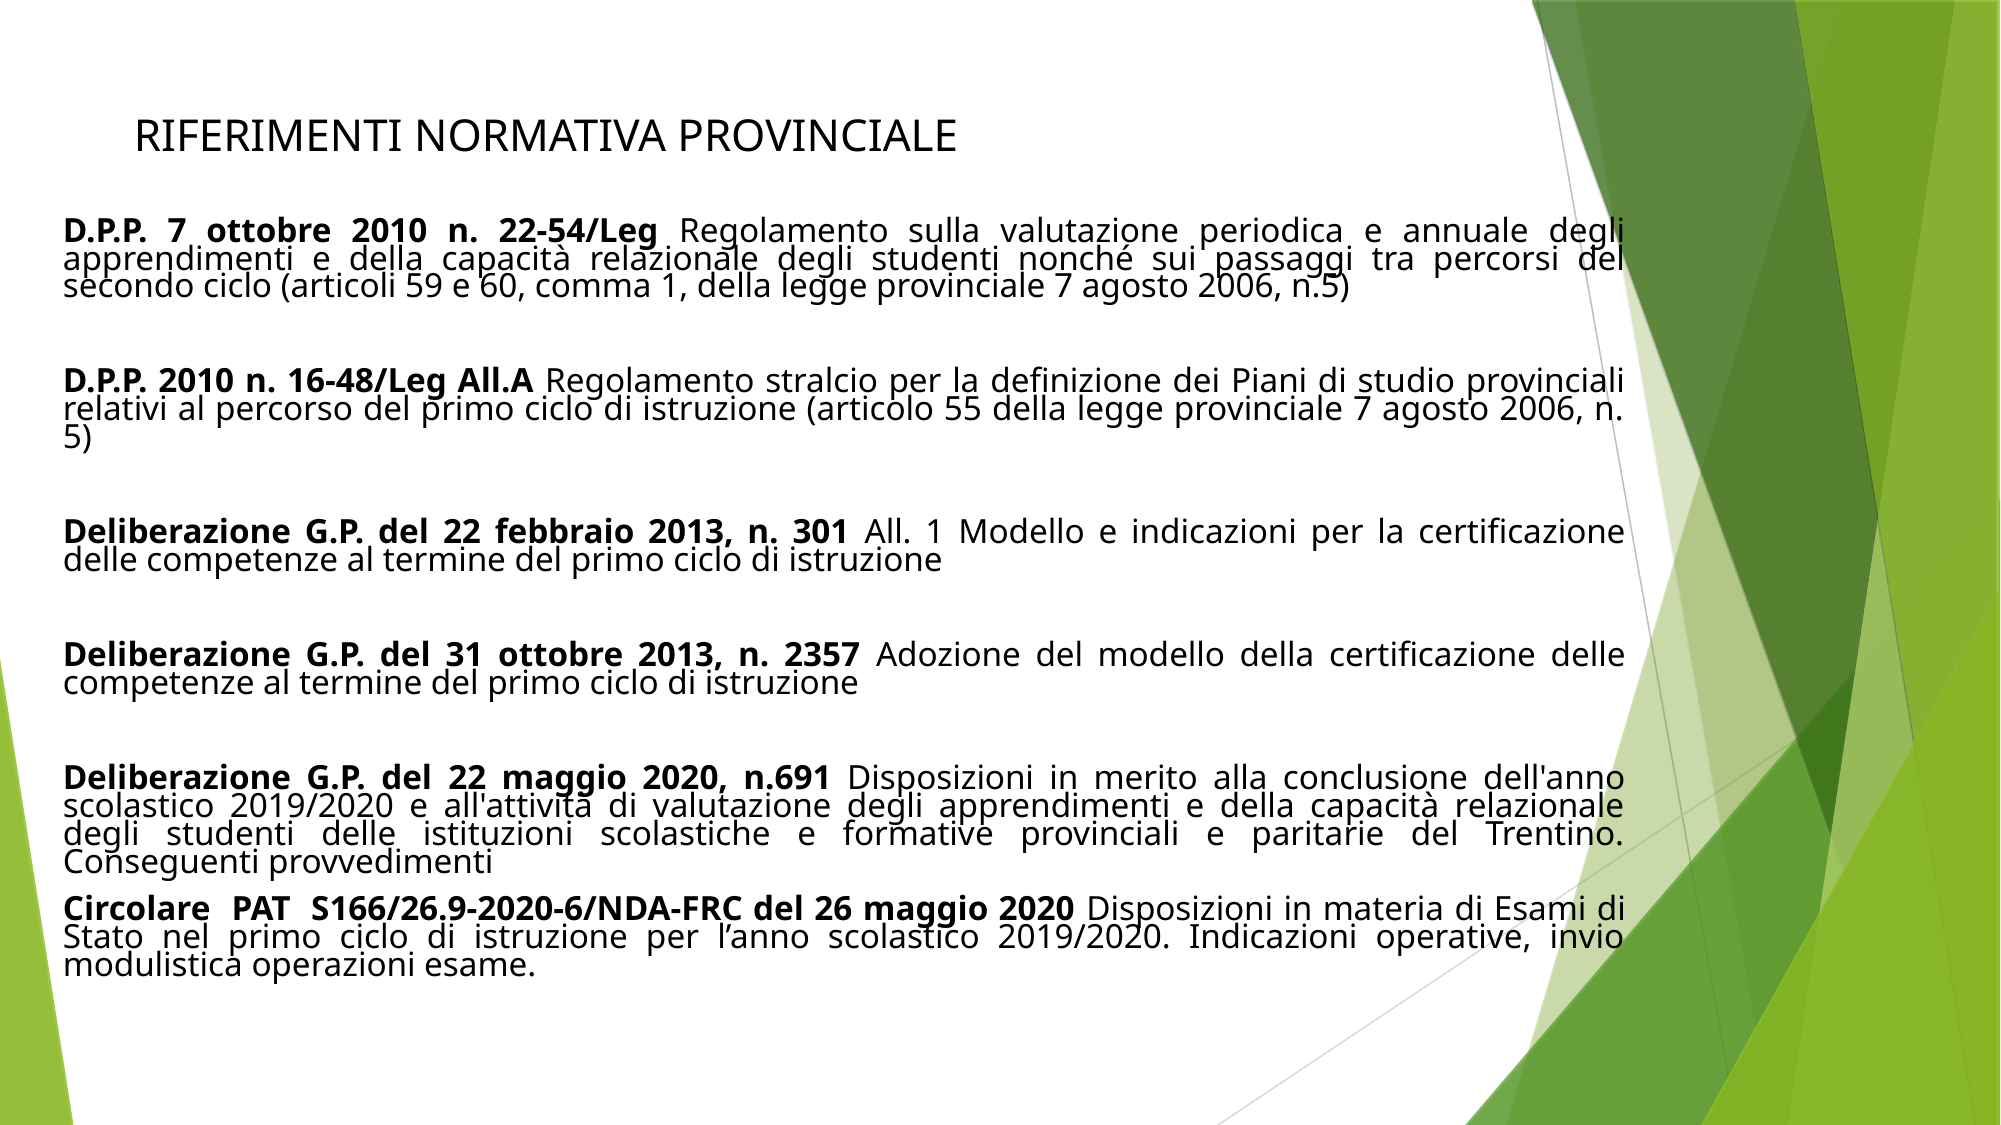

# RIFERIMENTI NORMATIVA PROVINCIALE
D.P.P. 7 ottobre 2010 n. 22-54/Leg Regolamento sulla valutazione periodica e annuale degli apprendimenti e della capacità relazionale degli studenti nonché sui passaggi tra percorsi del secondo ciclo (articoli 59 e 60, comma 1, della legge provinciale 7 agosto 2006, n.5)
D.P.P. 2010 n. 16-48/Leg All.A Regolamento stralcio per la definizione dei Piani di studio provinciali relativi al percorso del primo ciclo di istruzione (articolo 55 della legge provinciale 7 agosto 2006, n. 5)
Deliberazione G.P. del 22 febbraio 2013, n. 301 All. 1 Modello e indicazioni per la certificazione delle competenze al termine del primo ciclo di istruzione
Deliberazione G.P. del 31 ottobre 2013, n. 2357 Adozione del modello della certificazione delle competenze al termine del primo ciclo di istruzione
Deliberazione G.P. del 22 maggio 2020, n.691 Disposizioni in merito alla conclusione dell'anno scolastico 2019/2020 e all'attività di valutazione degli apprendimenti e della capacità relazionale degli studenti delle istituzioni scolastiche e formative provinciali e paritarie del Trentino. Conseguenti provvedimenti
Circolare PAT S166/26.9-2020-6/NDA-FRC del 26 maggio 2020 Disposizioni in materia di Esami di Stato nel primo ciclo di istruzione per l’anno scolastico 2019/2020. Indicazioni operative, invio modulistica operazioni esame.